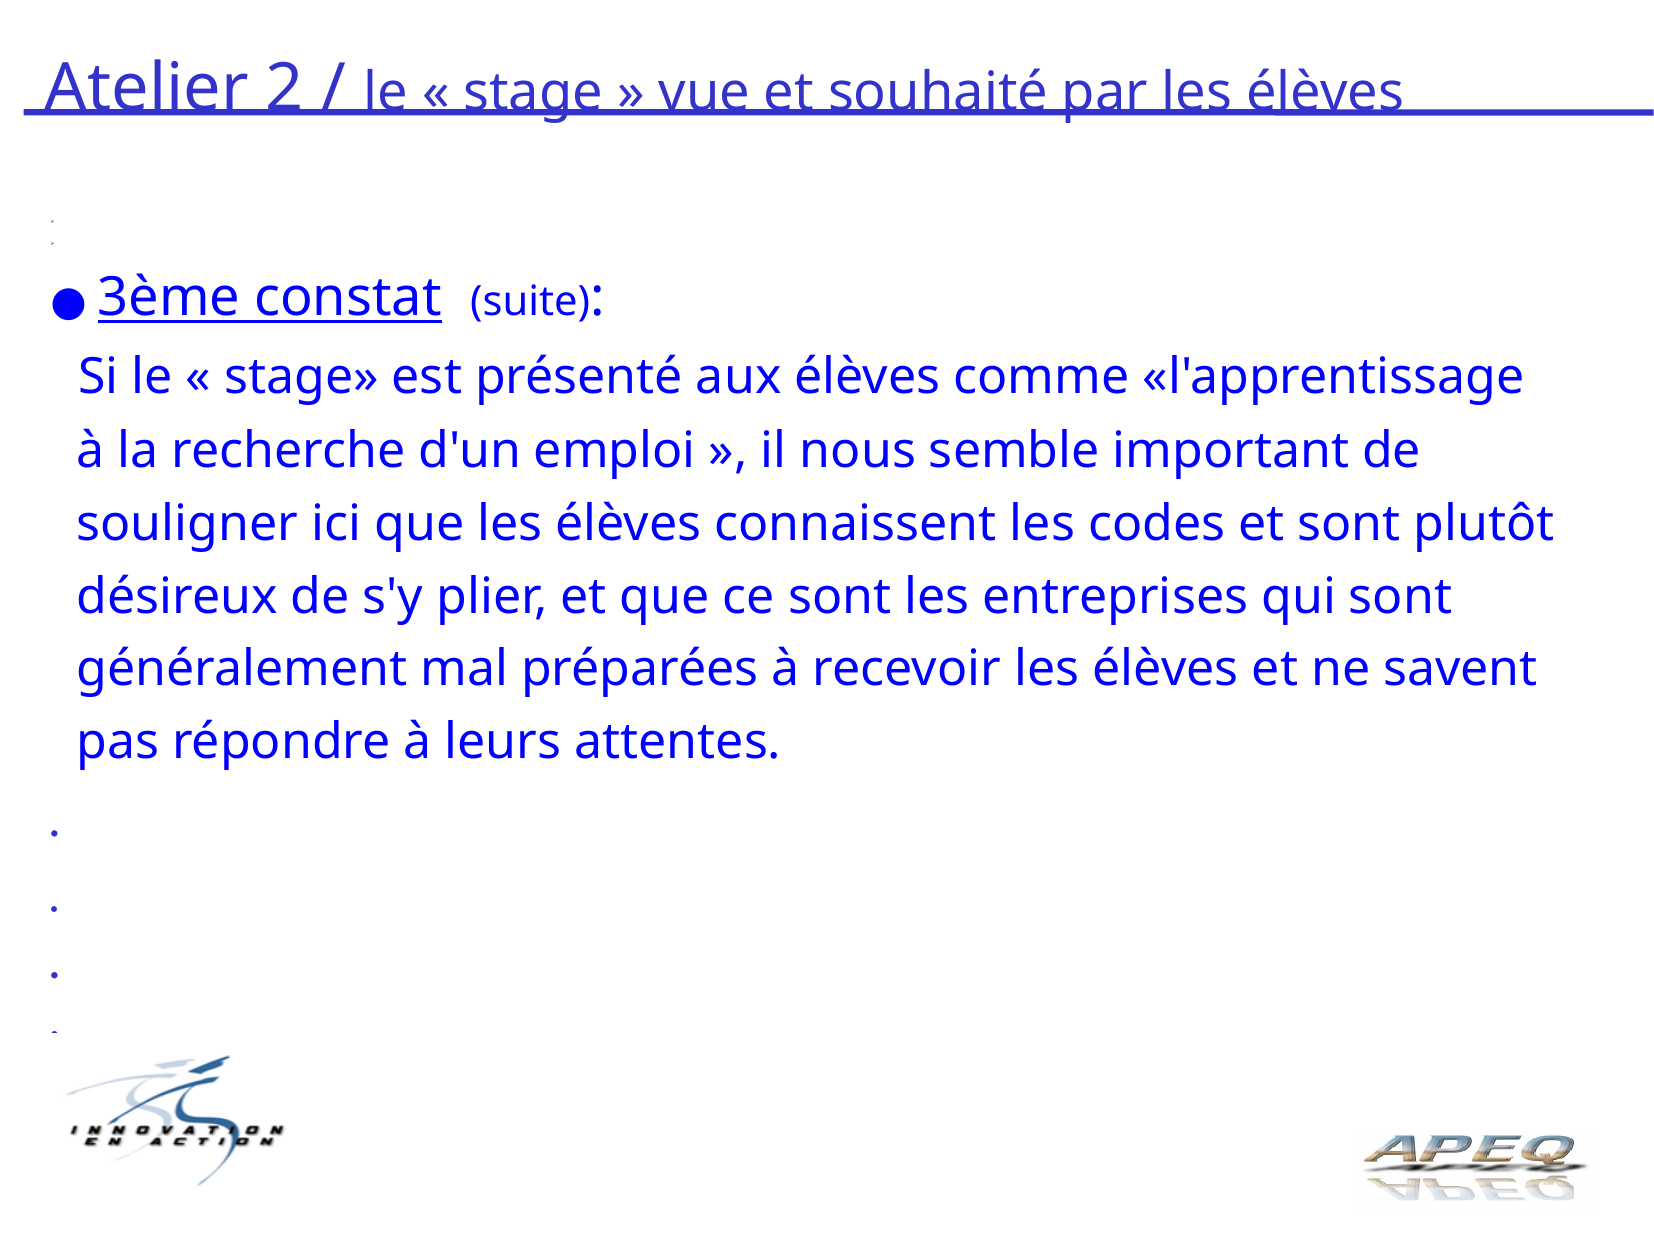

Atelier 2 / le « stage » vue et souhaité par les élèves
● 3ème constat (suite):
 Si le « stage» est présenté aux élèves comme «l'apprentissage
 à la recherche d'un emploi », il nous semble important de
 souligner ici que les élèves connaissent les codes et sont plutôt
 désireux de s'y plier, et que ce sont les entreprises qui sont
 généralement mal préparées à recevoir les élèves et ne savent
 pas répondre à leurs attentes.